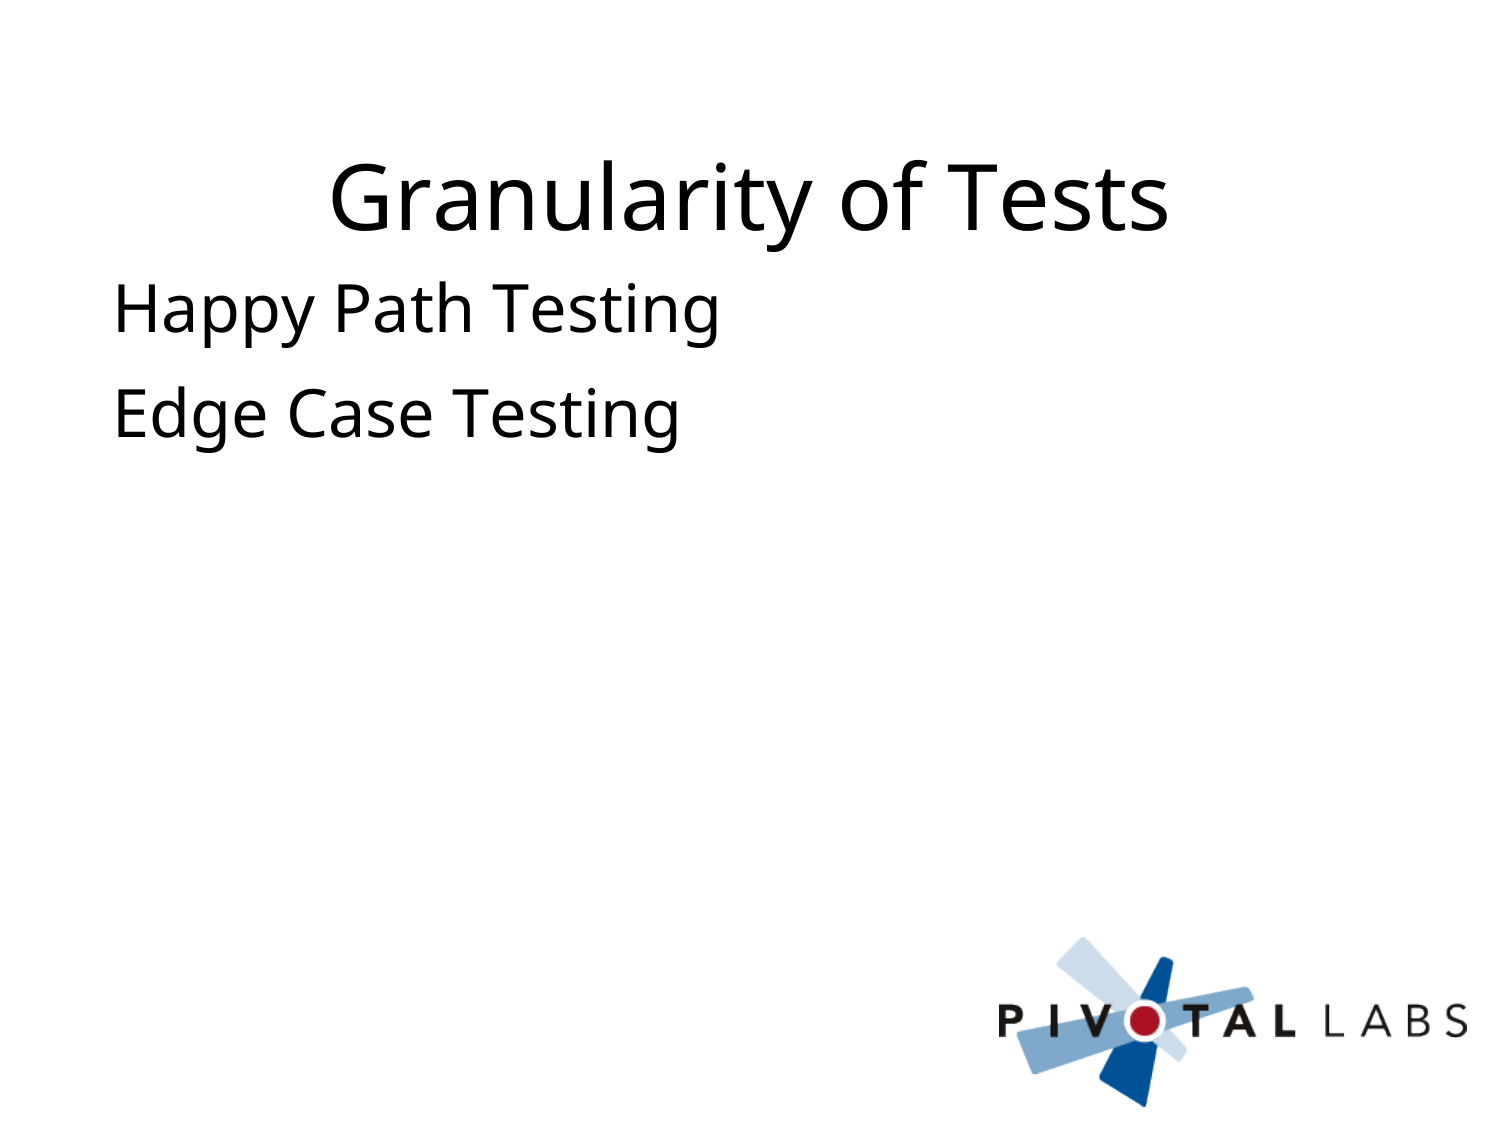

# Granularity of Tests
Happy Path Testing
Edge Case Testing